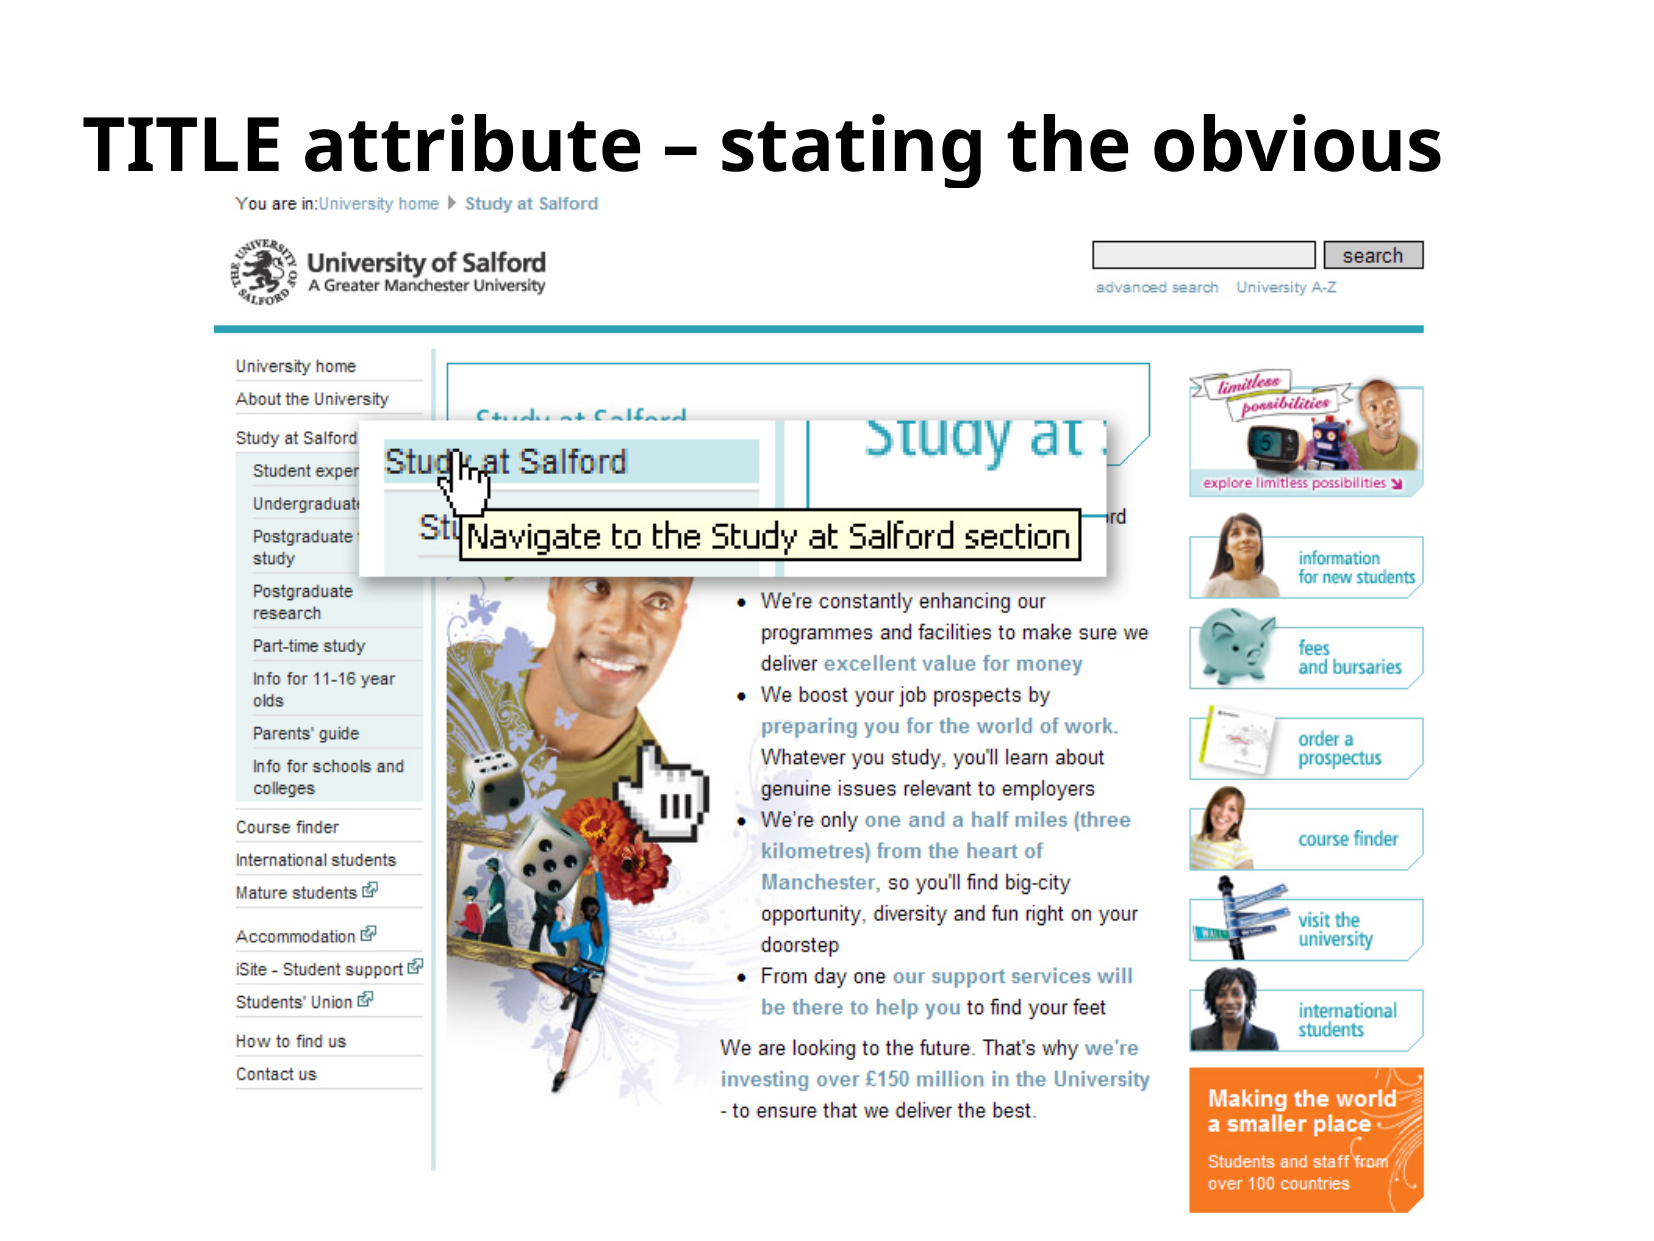

# TITLE attribute – stating the obvious